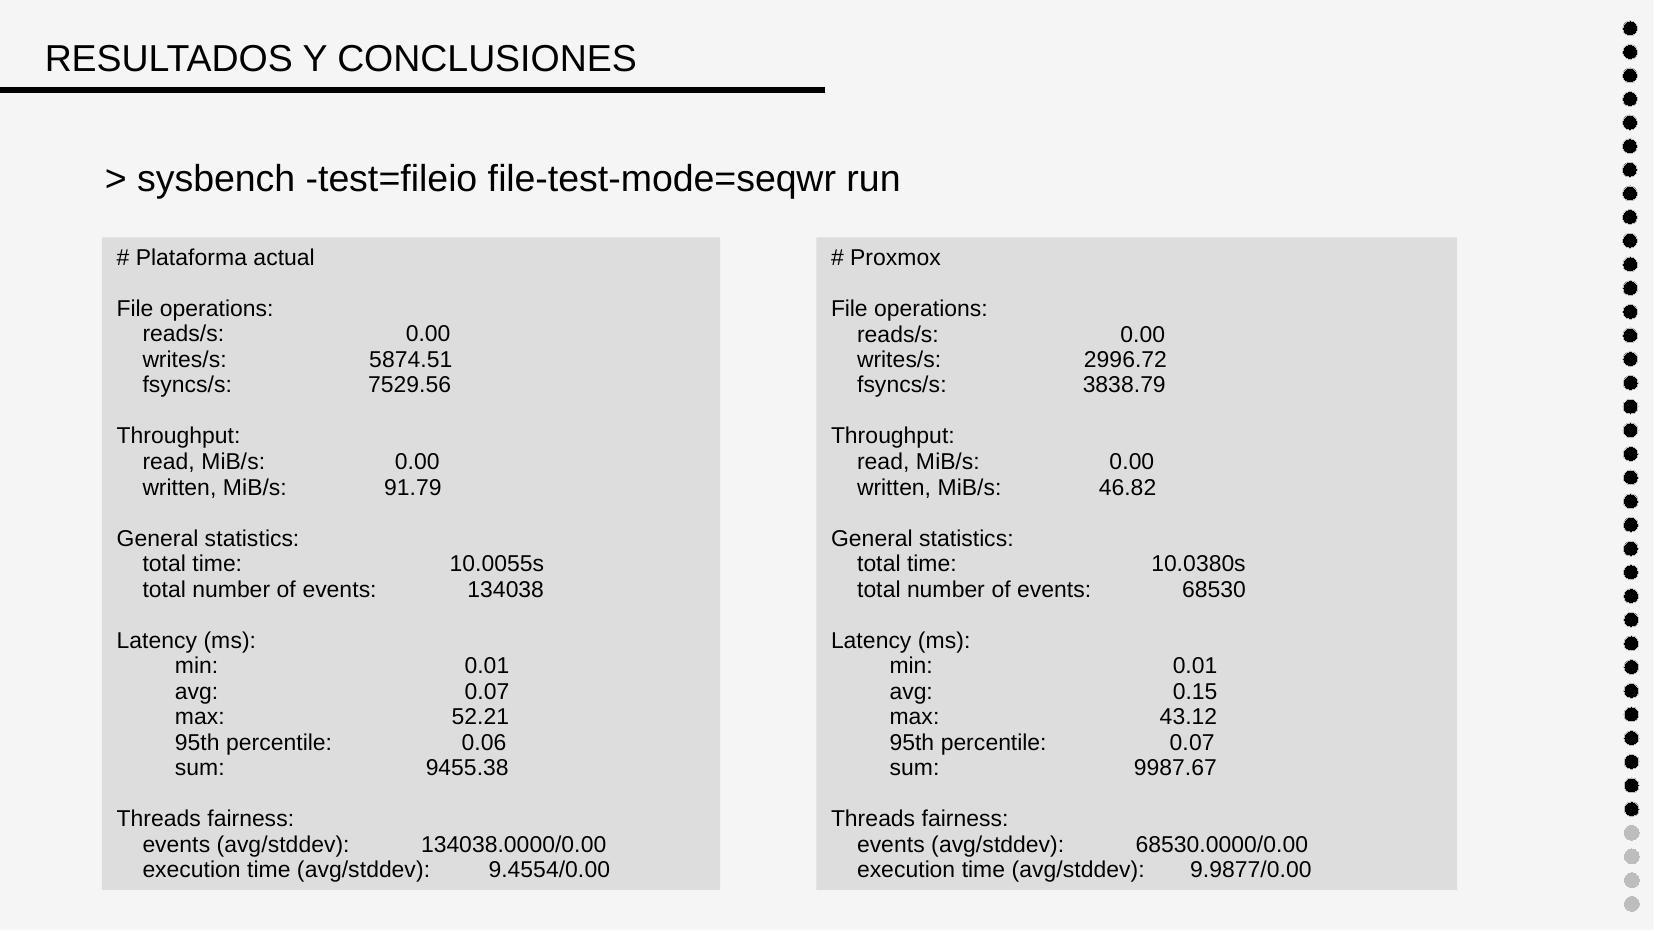

RESULTADOS Y CONCLUSIONES
> sysbench -test=fileio file-test-mode=seqwr run
# Plataforma actual
File operations:
 reads/s: 0.00
 writes/s: 5874.51
 fsyncs/s: 7529.56
Throughput:
 read, MiB/s: 0.00
 written, MiB/s: 91.79
General statistics:
 total time: 10.0055s
 total number of events: 134038
Latency (ms):
 min: 0.01
 avg: 0.07
 max: 52.21
 95th percentile: 0.06
 sum: 9455.38
Threads fairness:
 events (avg/stddev): 134038.0000/0.00
 execution time (avg/stddev): 9.4554/0.00
# Proxmox
File operations:
 reads/s: 0.00
 writes/s: 2996.72
 fsyncs/s: 3838.79
Throughput:
 read, MiB/s: 0.00
 written, MiB/s: 46.82
General statistics:
 total time: 10.0380s
 total number of events: 68530
Latency (ms):
 min: 0.01
 avg: 0.15
 max: 43.12
 95th percentile: 0.07
 sum: 9987.67
Threads fairness:
 events (avg/stddev): 68530.0000/0.00
 execution time (avg/stddev): 9.9877/0.00